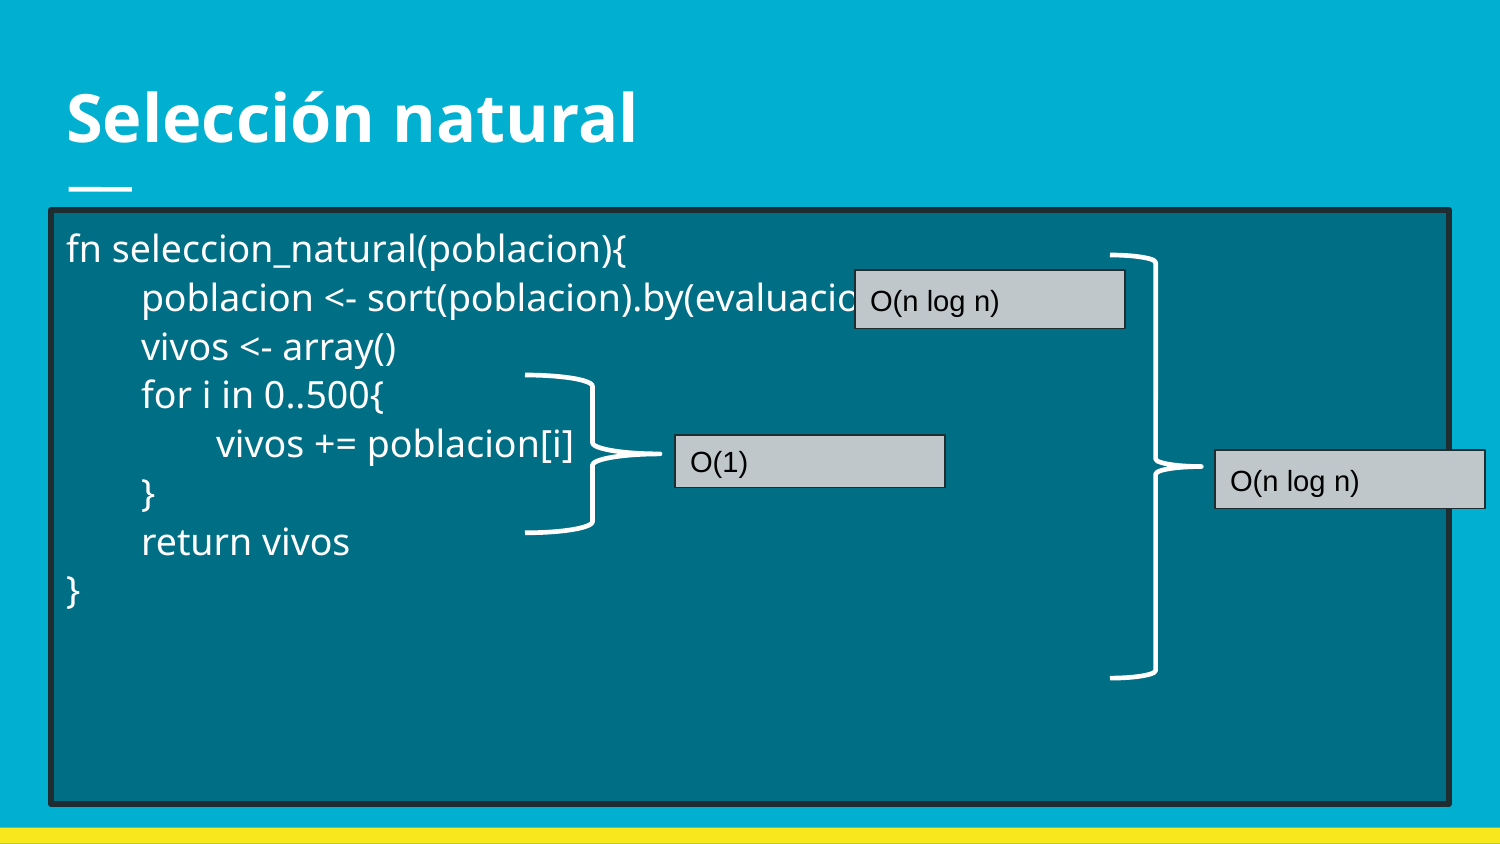

# Selección natural
fn seleccion_natural(poblacion){
	poblacion <- sort(poblacion).by(evaluacion)
	vivos <- array()
	for i in 0..500{
		vivos += poblacion[i]
}
return vivos
}
O(n log n)
O(1)
O(n log n)